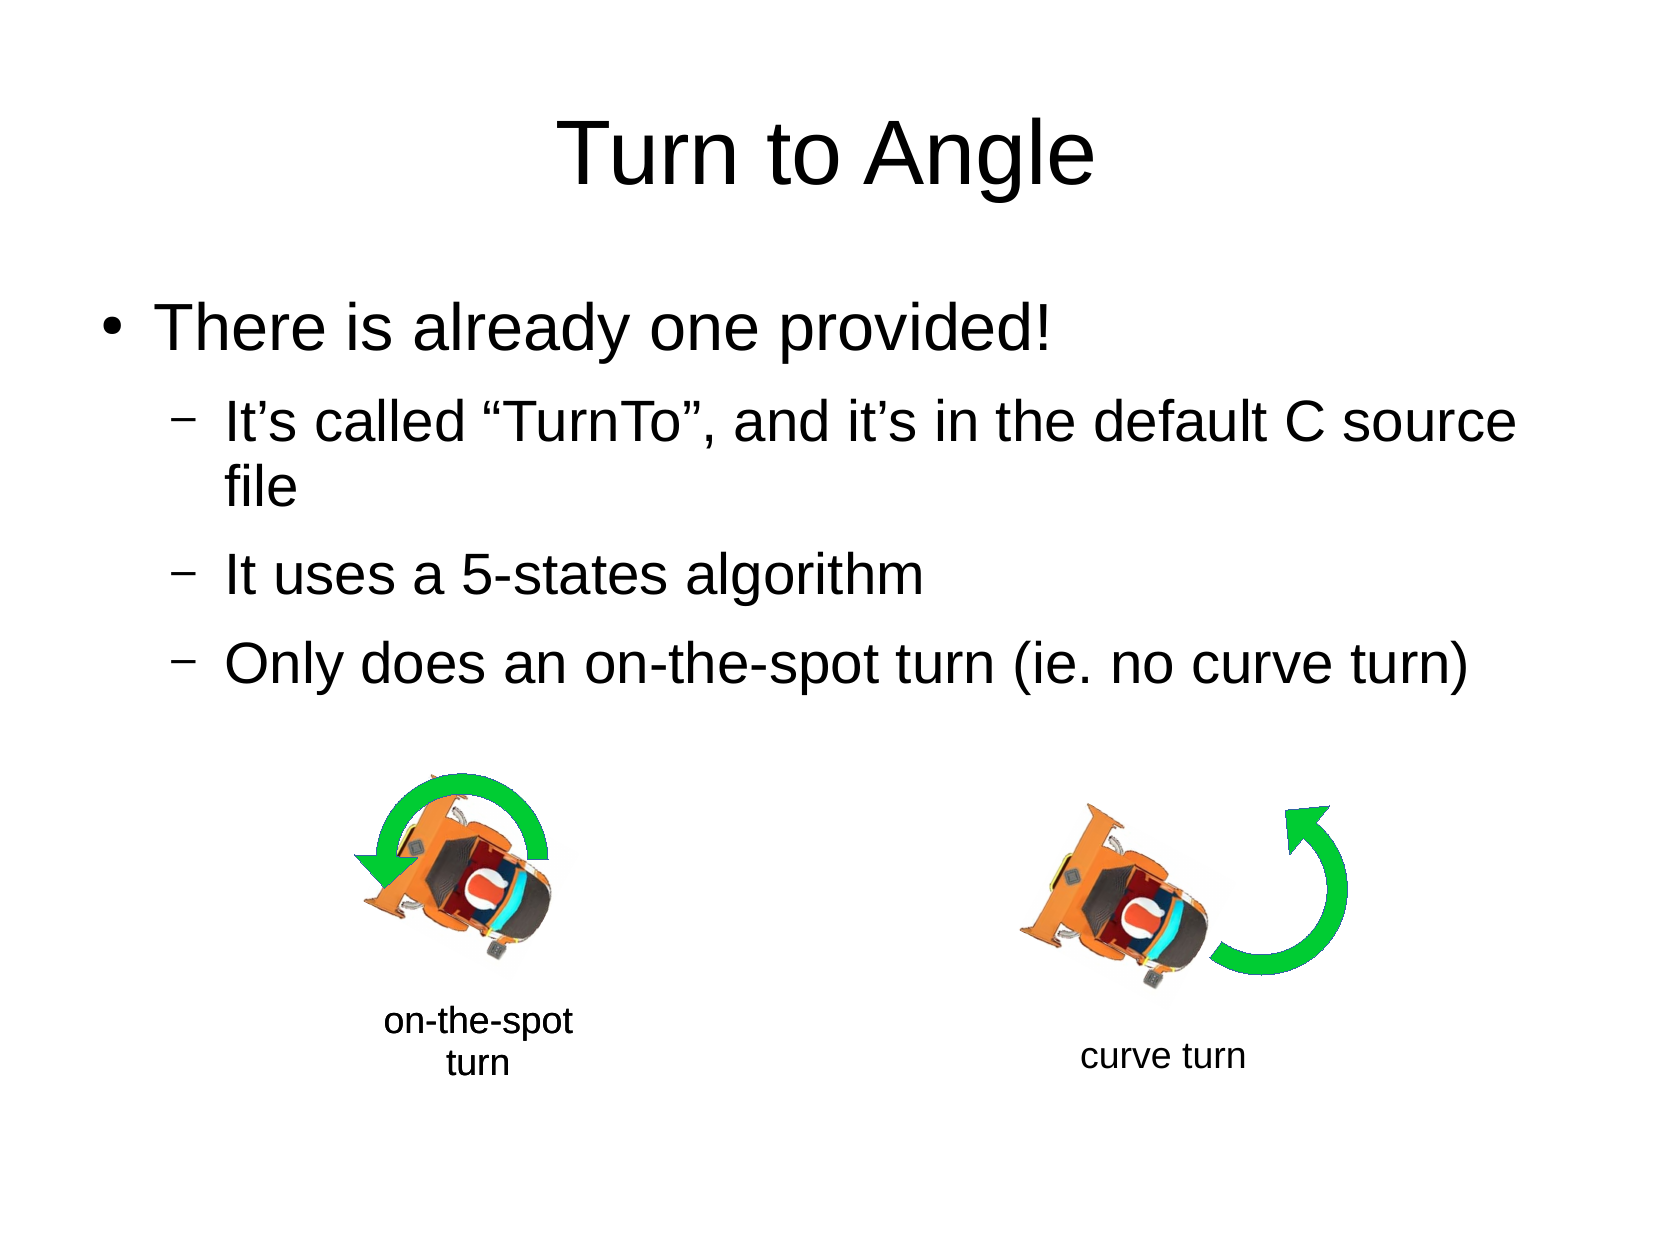

# Turn to Angle
There is already one provided!
It’s called “TurnTo”, and it’s in the default C source file
It uses a 5-states algorithm
Only does an on-the-spot turn (ie. no curve turn)
on-the-spot turn
on-the-spot turn
curve turn